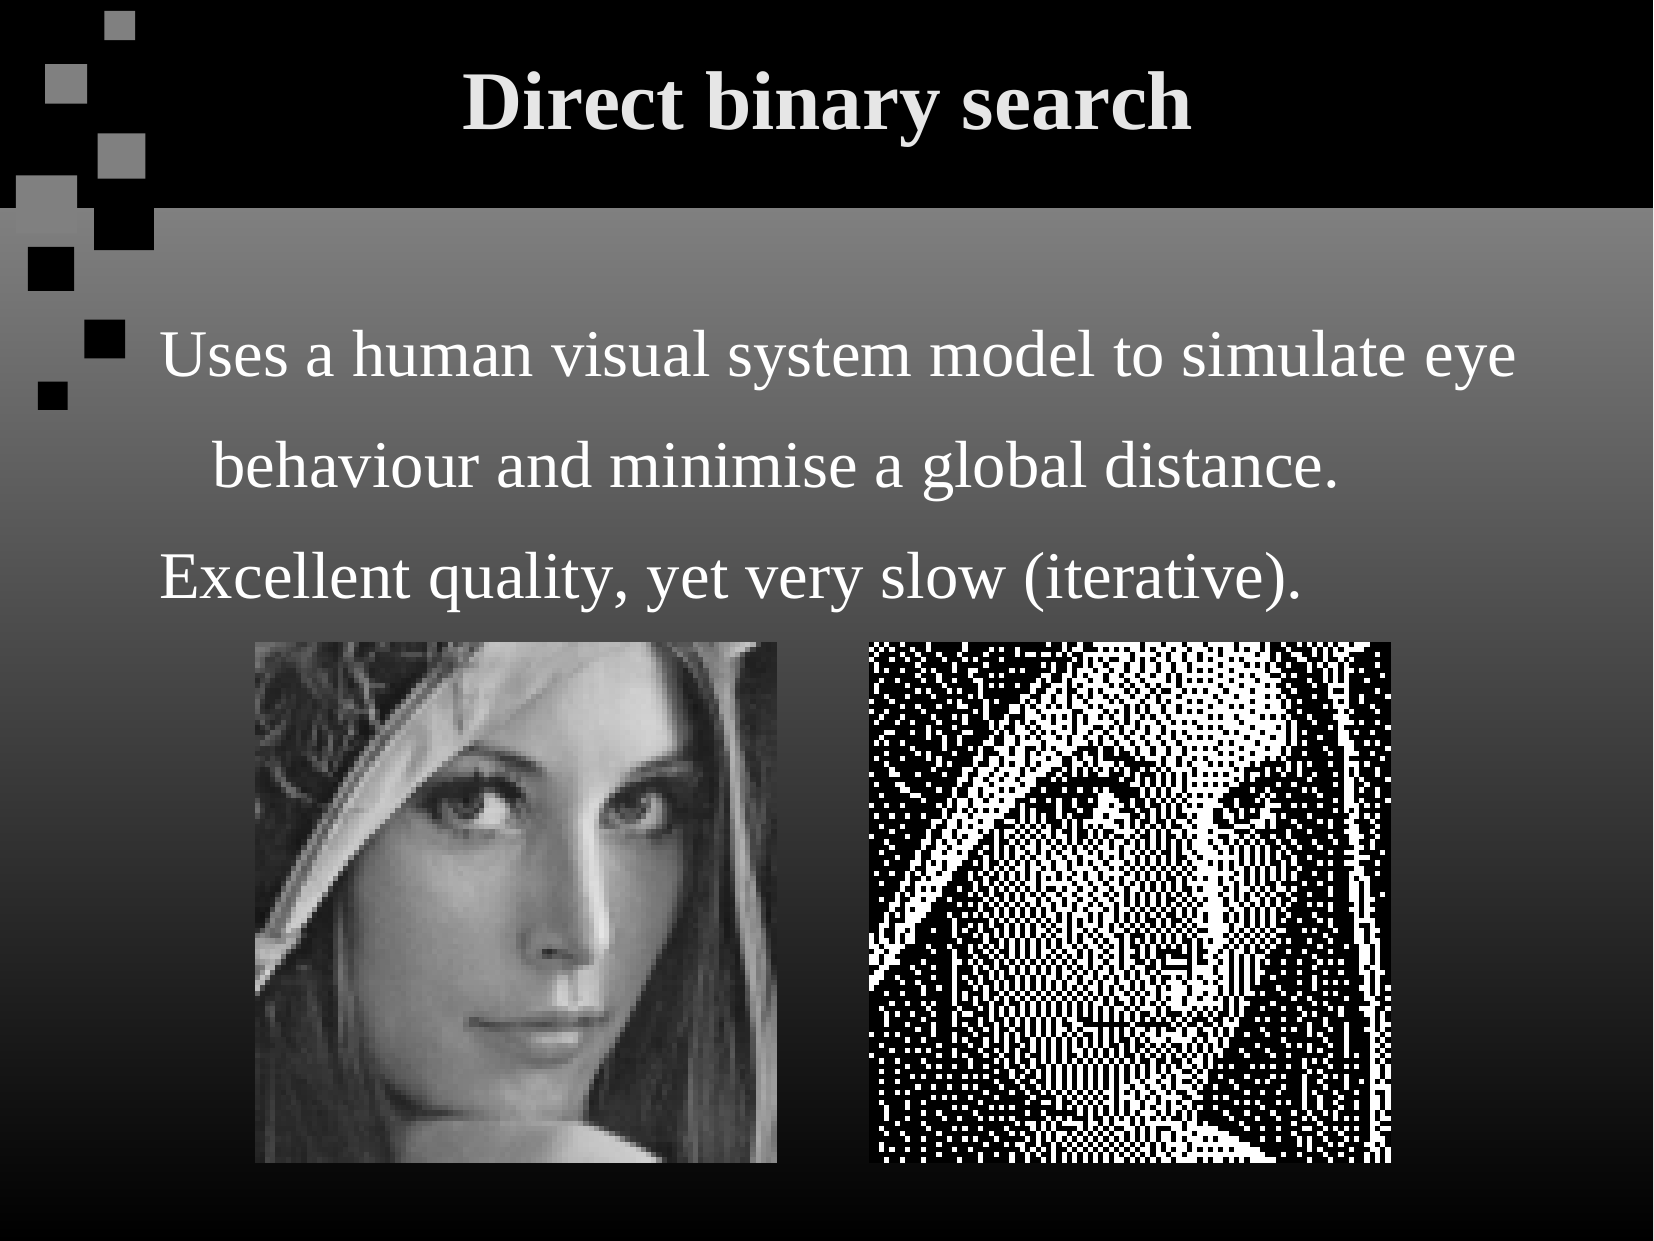

# Direct binary search
Uses a human visual system model to simulate eye behaviour and minimise a global distance.
Excellent quality, yet very slow (iterative).